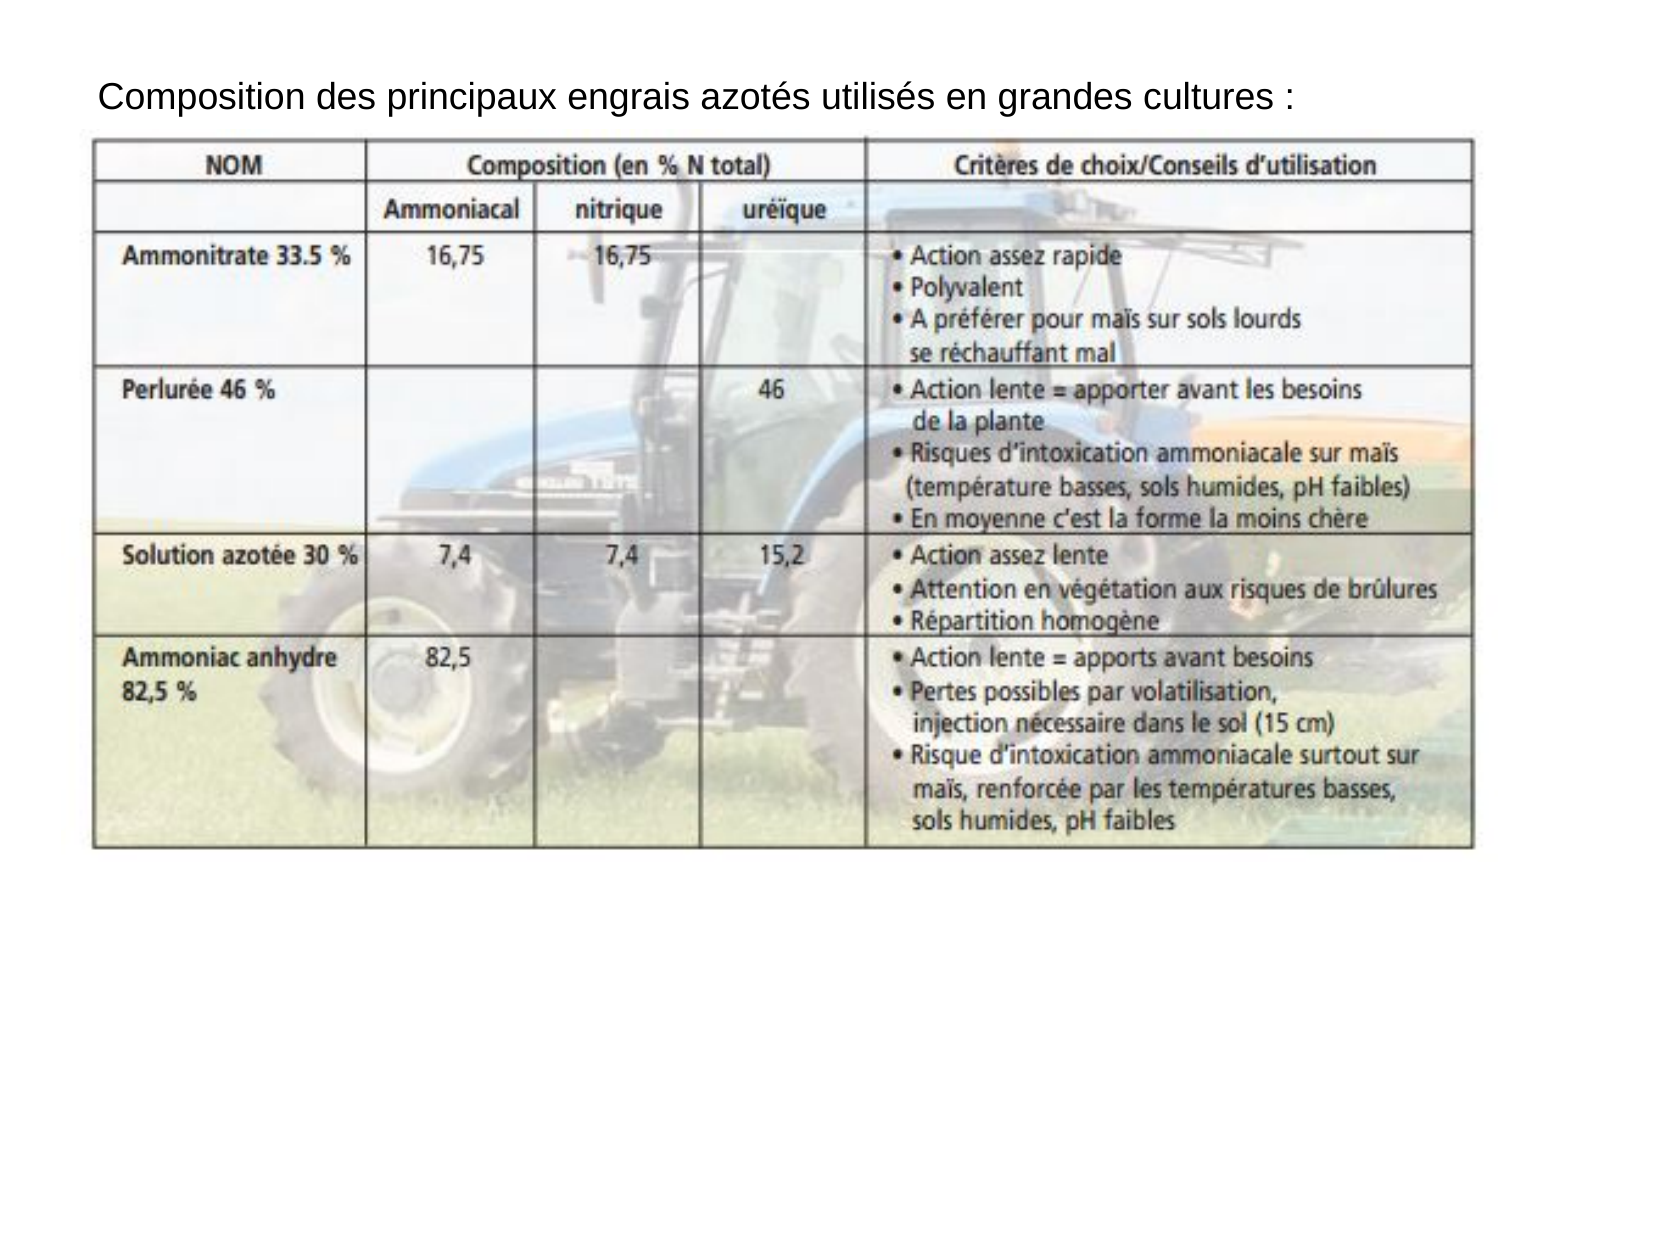

Composition des principaux engrais azotés utilisés en grandes cultures :